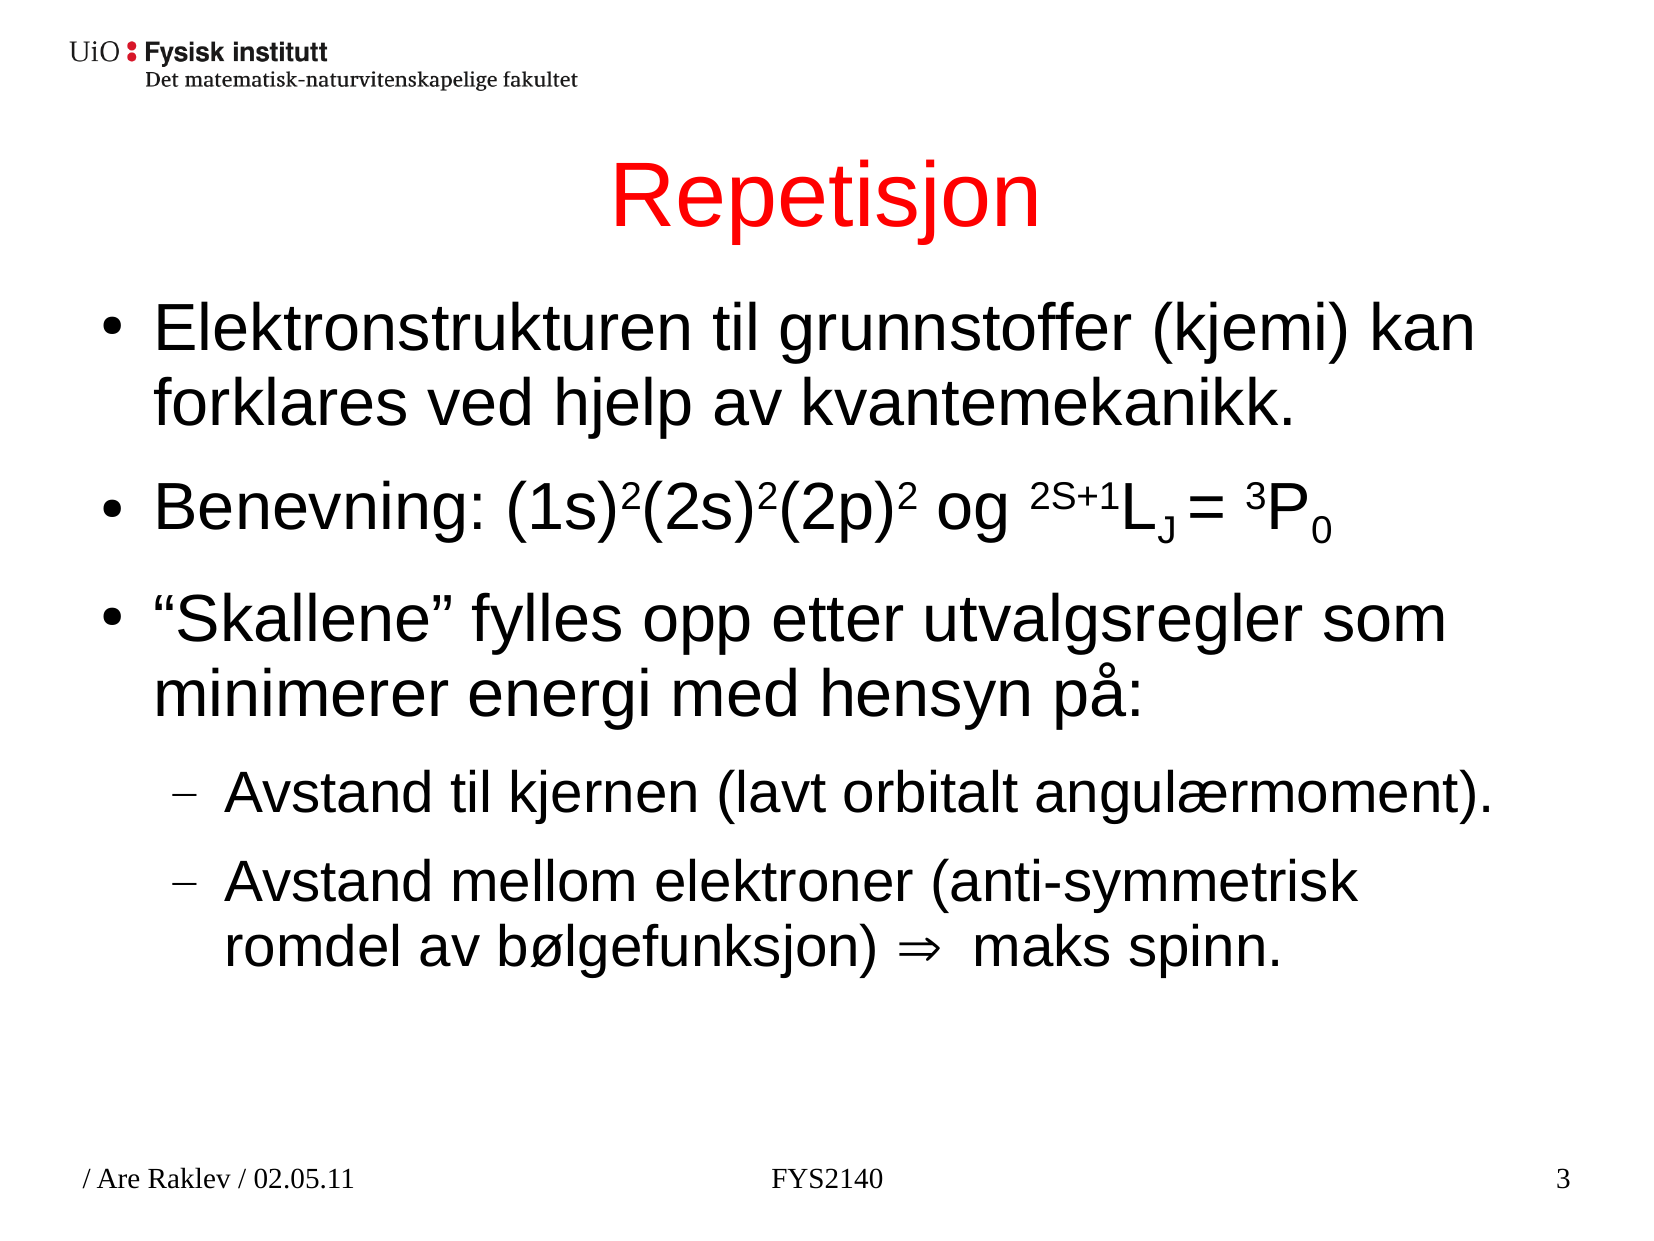

# Repetisjon
Elektronstrukturen til grunnstoffer (kjemi) kan forklares ved hjelp av kvantemekanikk.
Benevning: (1s)2(2s)2(2p)2 og 2S+1LJ = 3P0
“Skallene” fylles opp etter utvalgsregler som minimerer energi med hensyn på:
Avstand til kjernen (lavt orbitalt angulærmoment).
Avstand mellom elektroner (anti-symmetrisk romdel av bølgefunksjon) ⇒ maks spinn.
/ Are Raklev / 02.05.11
FYS2140
3